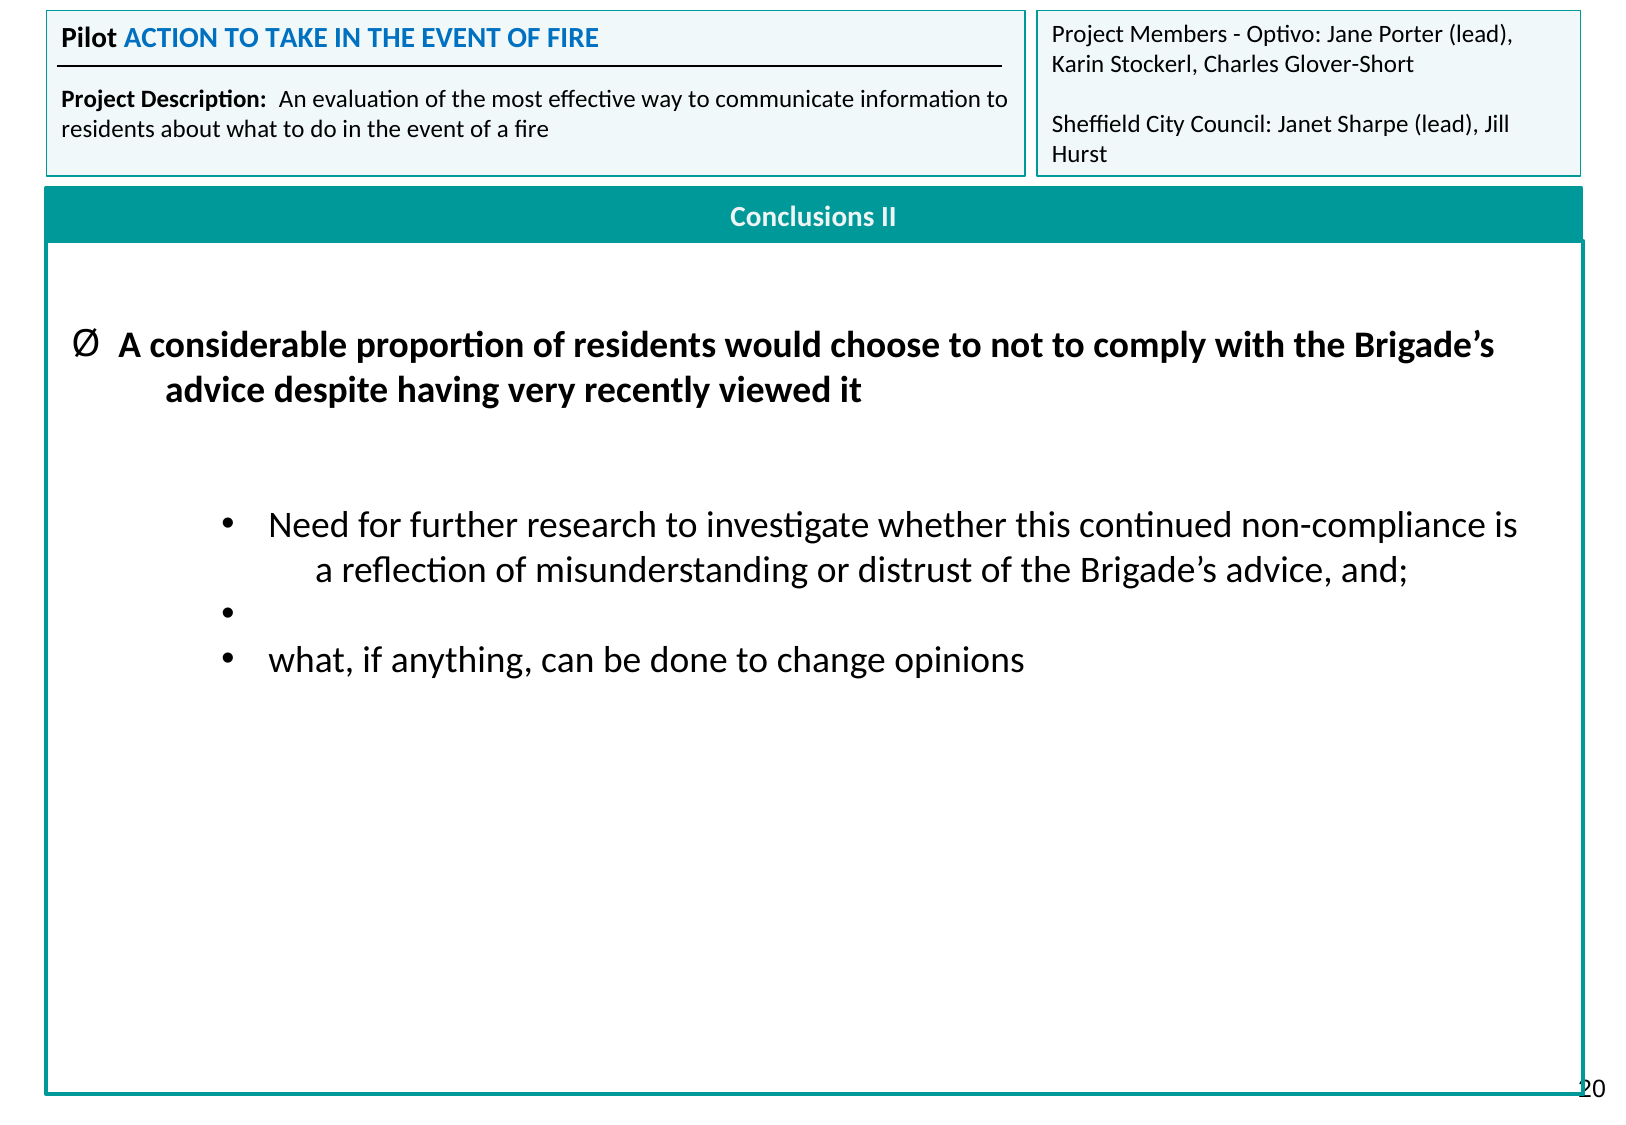

Pilot Action to take in the event of fire
Project Description: An evaluation of the most effective way to communicate information to residents about what to do in the event of a fire
Project Members - Optivo: Jane Porter (lead), Karin Stockerl, Charles Glover-Short
Sheffield City Council: Janet Sharpe (lead), Jill Hurst
Conclusions II
A considerable proportion of residents would choose to not to comply with the Brigade’s advice despite having very recently viewed it
Need for further research to investigate whether this continued non-compliance is a reflection of misunderstanding or distrust of the Brigade’s advice, and;
what, if anything, can be done to change opinions